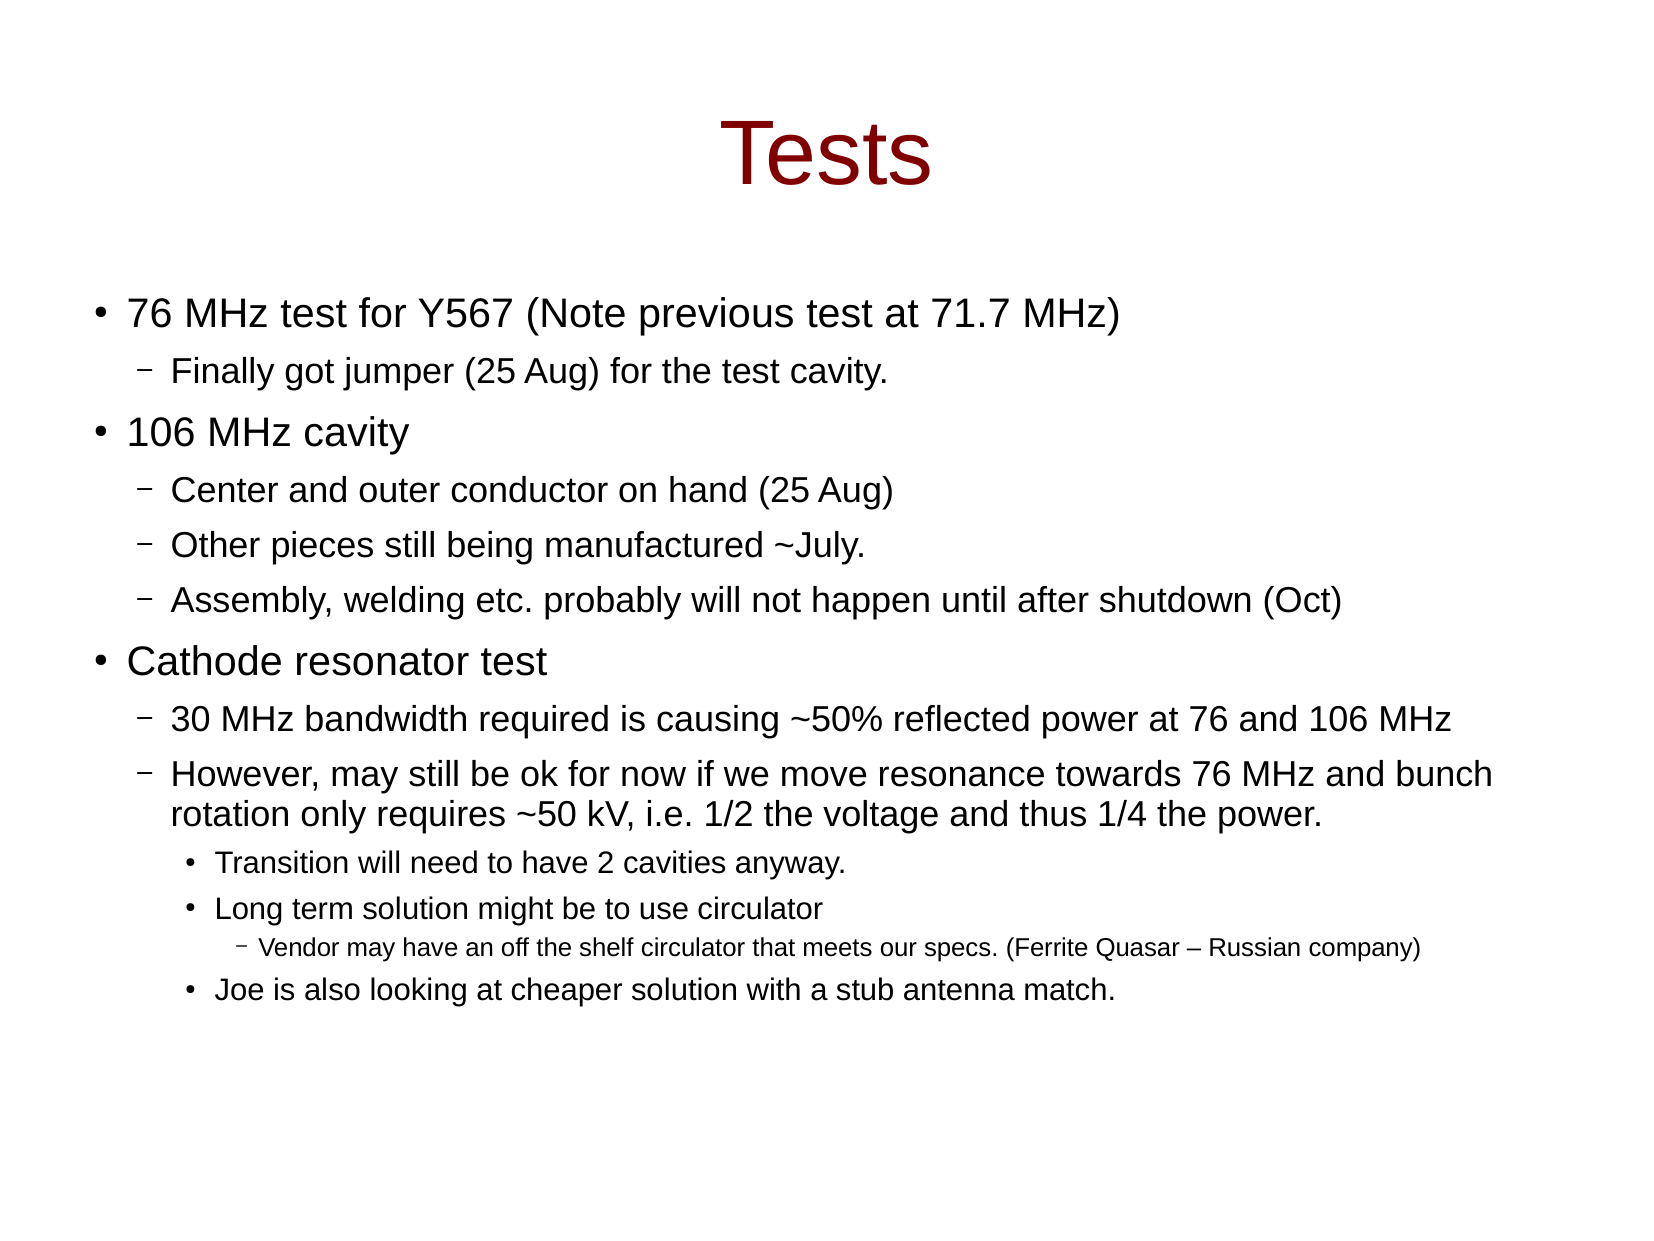

# Tests
76 MHz test for Y567 (Note previous test at 71.7 MHz)
Finally got jumper (25 Aug) for the test cavity.
106 MHz cavity
Center and outer conductor on hand (25 Aug)
Other pieces still being manufactured ~July.
Assembly, welding etc. probably will not happen until after shutdown (Oct)
Cathode resonator test
30 MHz bandwidth required is causing ~50% reflected power at 76 and 106 MHz
However, may still be ok for now if we move resonance towards 76 MHz and bunch rotation only requires ~50 kV, i.e. 1/2 the voltage and thus 1/4 the power.
Transition will need to have 2 cavities anyway.
Long term solution might be to use circulator
Vendor may have an off the shelf circulator that meets our specs. (Ferrite Quasar – Russian company)
Joe is also looking at cheaper solution with a stub antenna match.